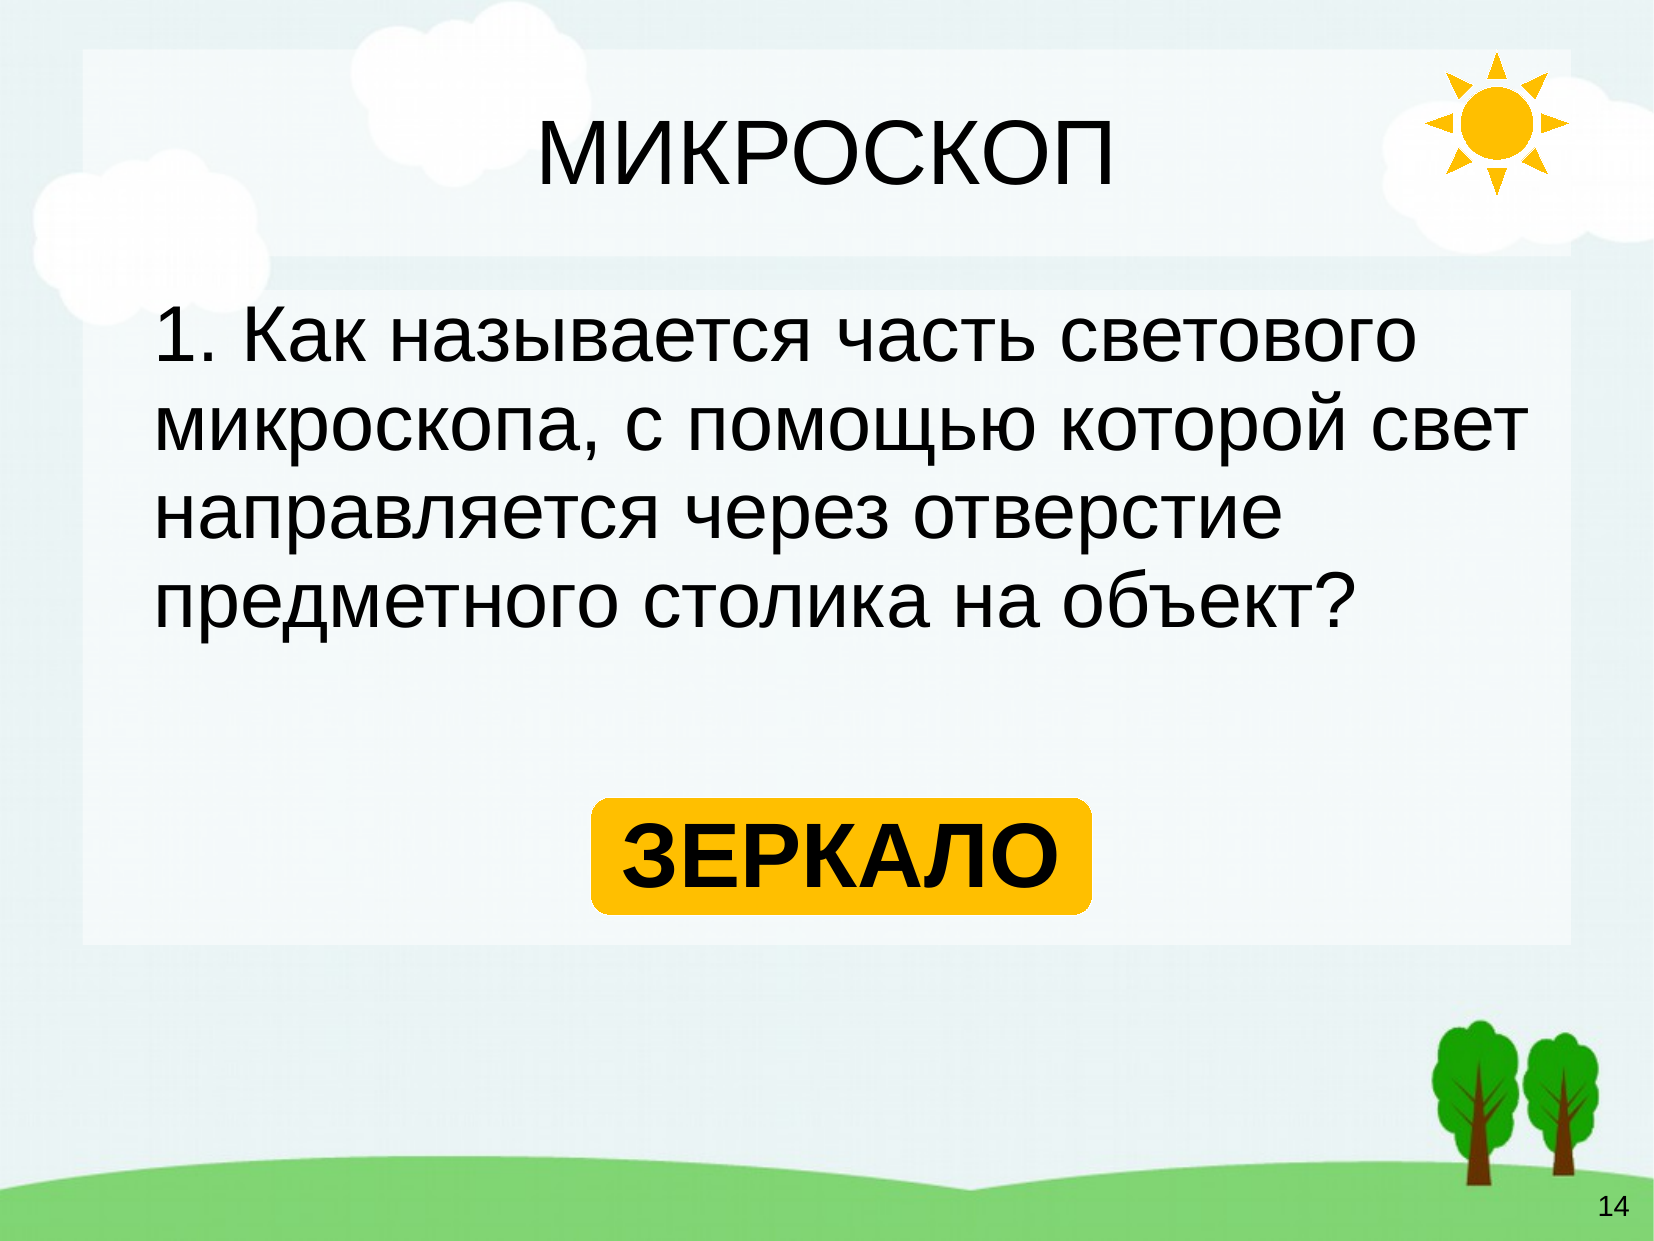

# МИКРОСКОП
1. Как называется часть светового микроскопа, с помощью которой свет направляется через отверстие предметного столика на объект?
ЗЕРКАЛО
14